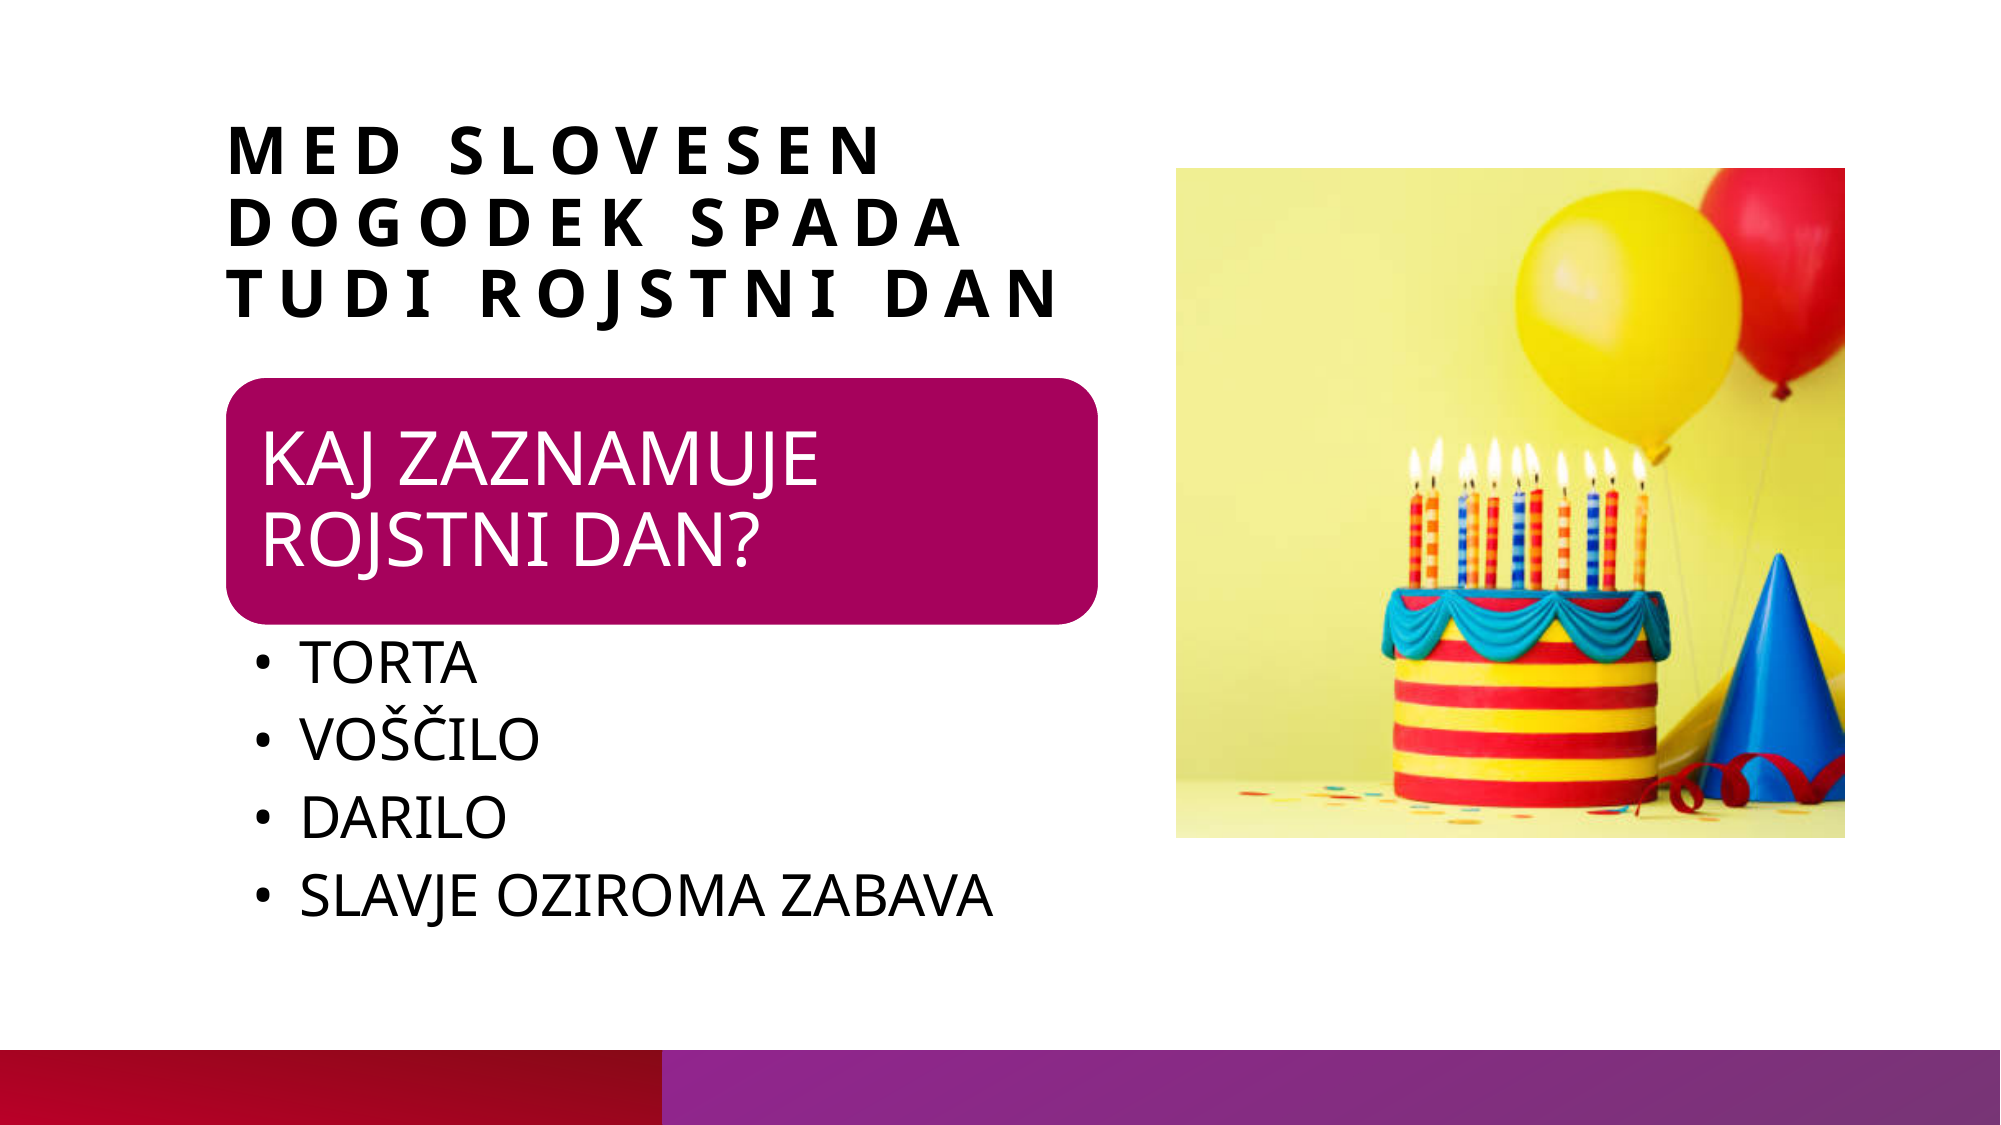

# MED SLOVESEN DOGODEK SPADA TUDI ROJSTNI DAN
KAJ ZAZNAMUJE ROJSTNI DAN?
TORTA
VOŠČILO
DARILO
SLAVJE OZIROMA ZABAVA